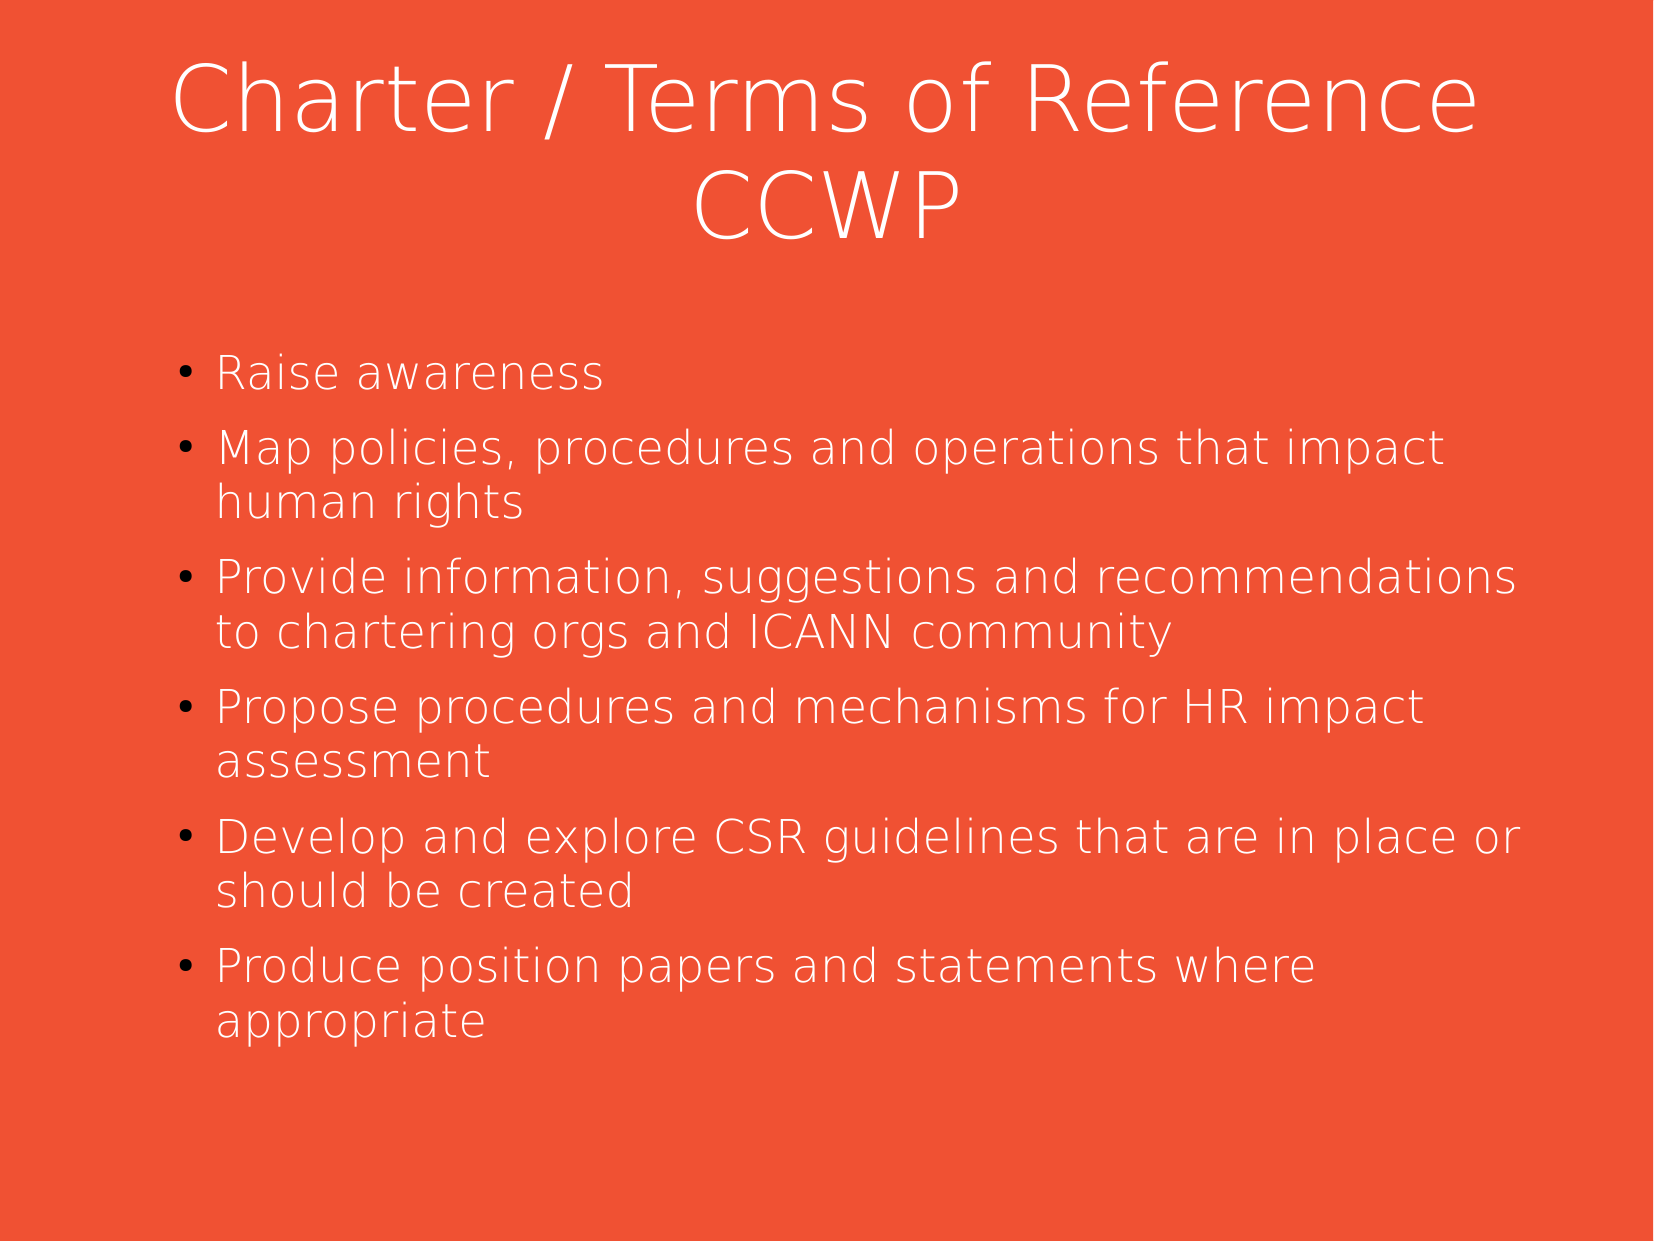

# Charter / Terms of Reference CCWP
Raise awareness
Map policies, procedures and operations that impact human rights
Provide information, suggestions and recommendations to chartering orgs and ICANN community
Propose procedures and mechanisms for HR impact assessment
Develop and explore CSR guidelines that are in place or should be created
Produce position papers and statements where appropriate